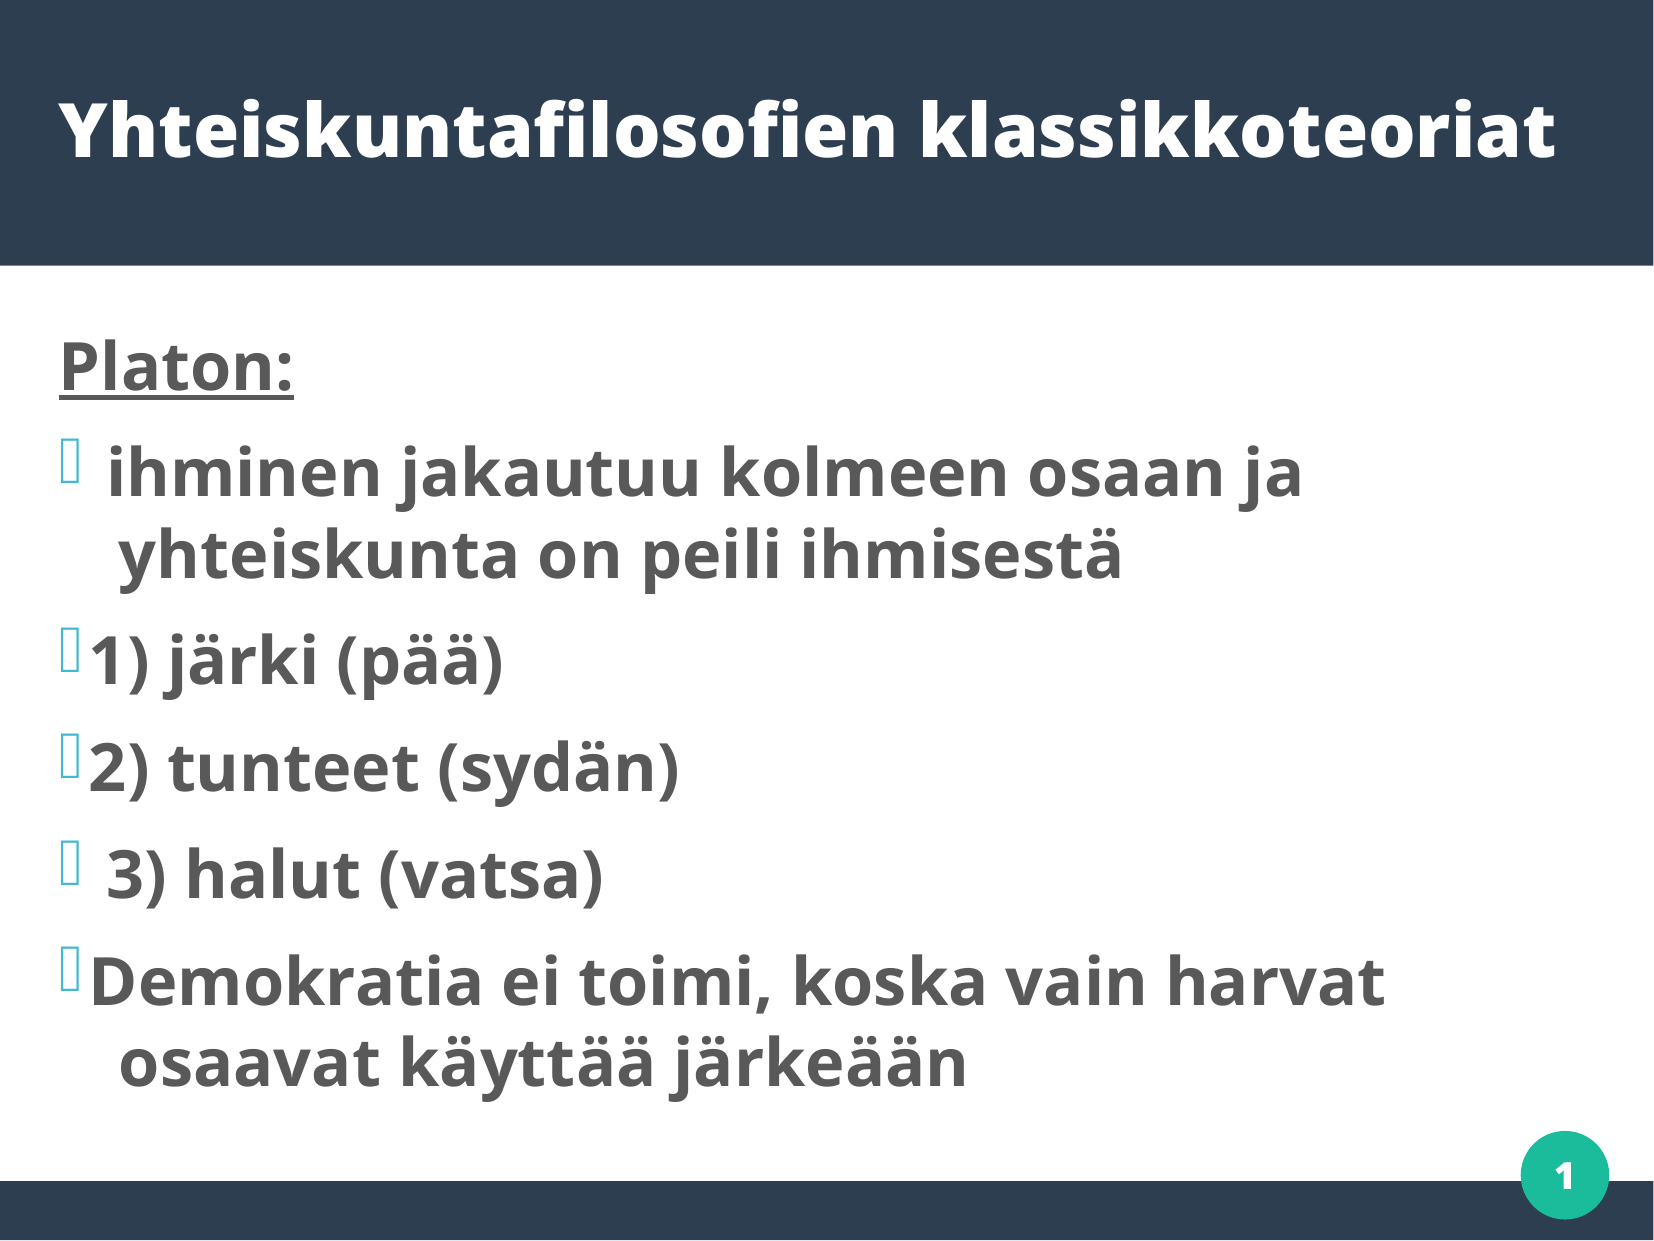

# Yhteiskuntafilosofien klassikkoteoriat
Platon:
 ihminen jakautuu kolmeen osaan ja yhteiskunta on peili ihmisestä
1) järki (pää)
2) tunteet (sydän)
 3) halut (vatsa)
Demokratia ei toimi, koska vain harvat osaavat käyttää järkeään
1